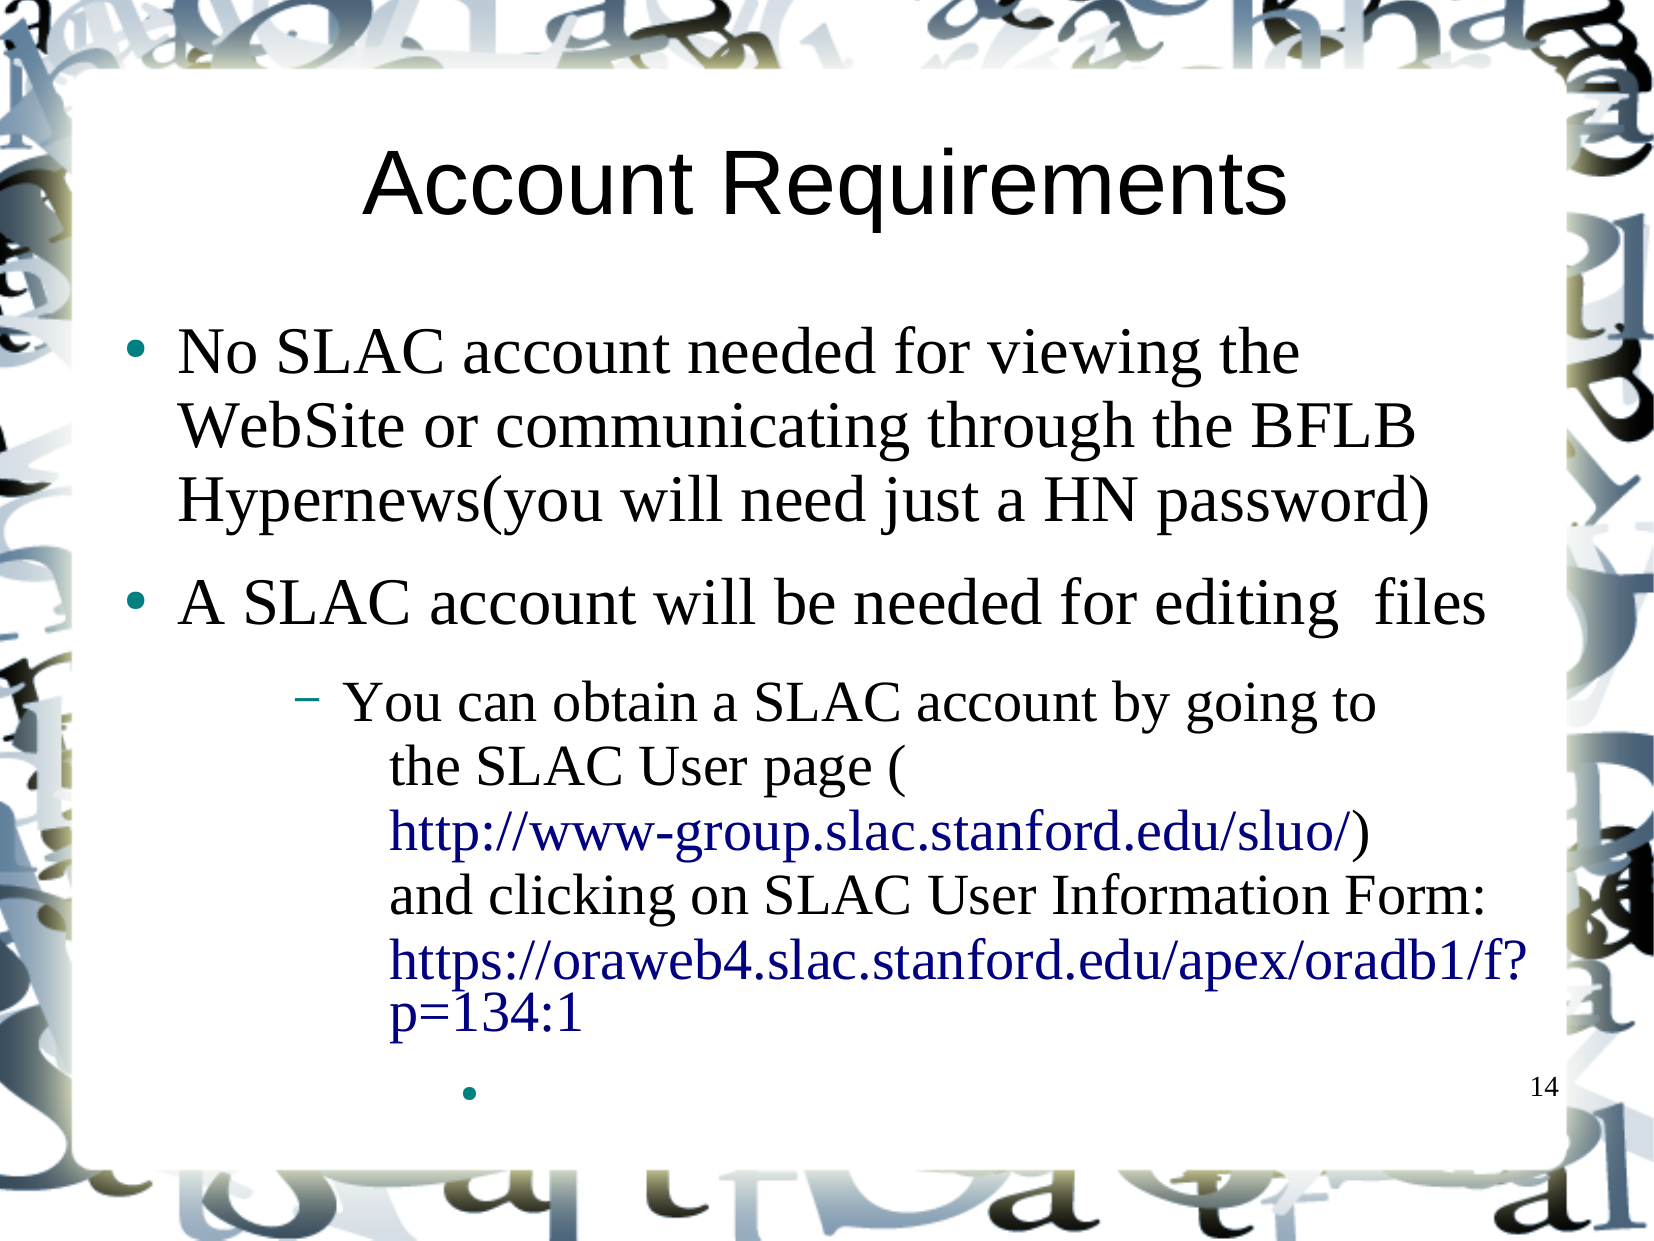

# Account Requirements
No SLAC account needed for viewing the WebSite or communicating through the BFLB Hypernews(you will need just a HN password)
A SLAC account will be needed for editing files
You can obtain a SLAC account by going to
the SLAC User page (http://www-group.slac.stanford.edu/sluo/)
and clicking on SLAC User Information Form:
https://oraweb4.slac.stanford.edu/apex/oradb1/f?p=134:1
14